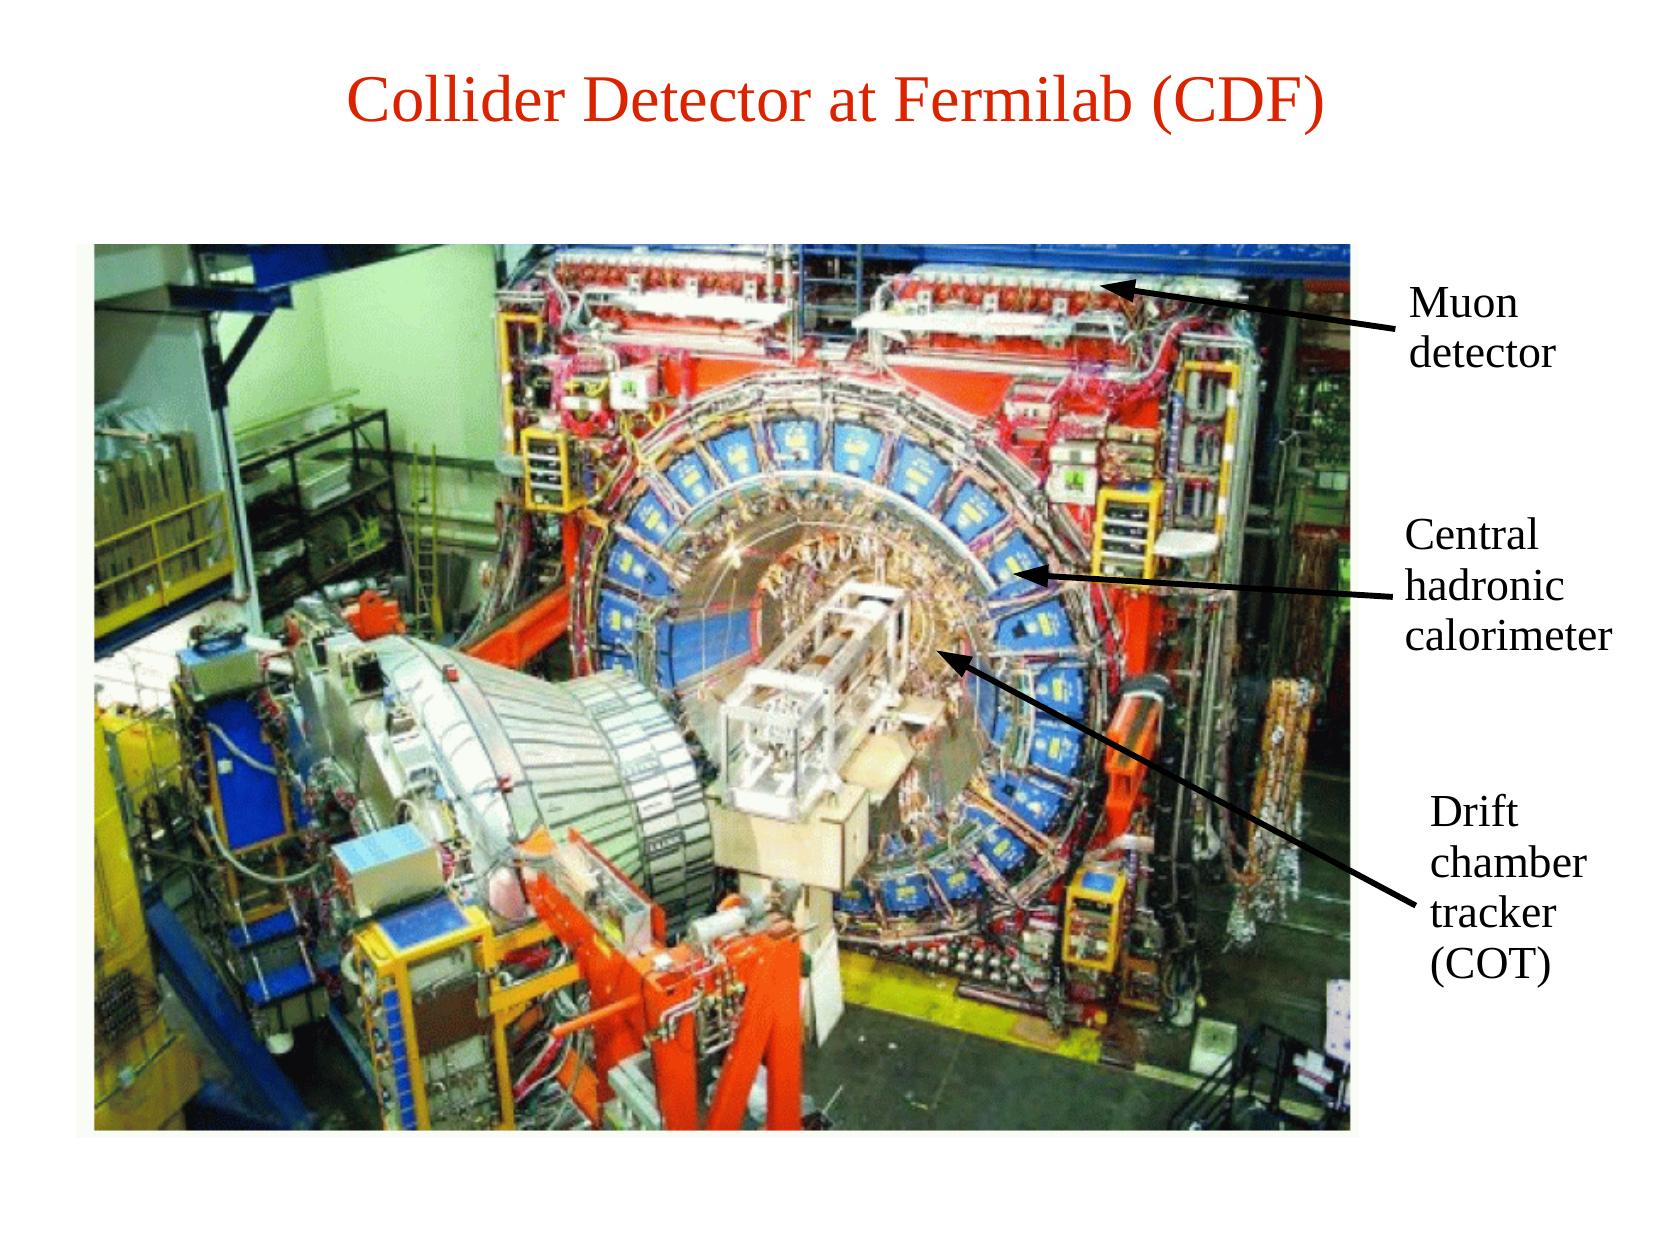

# Collider Detector at Fermilab (CDF)
Muon
detector
Central
hadronic
calorimeter
Drift
chamber
tracker
(COT)